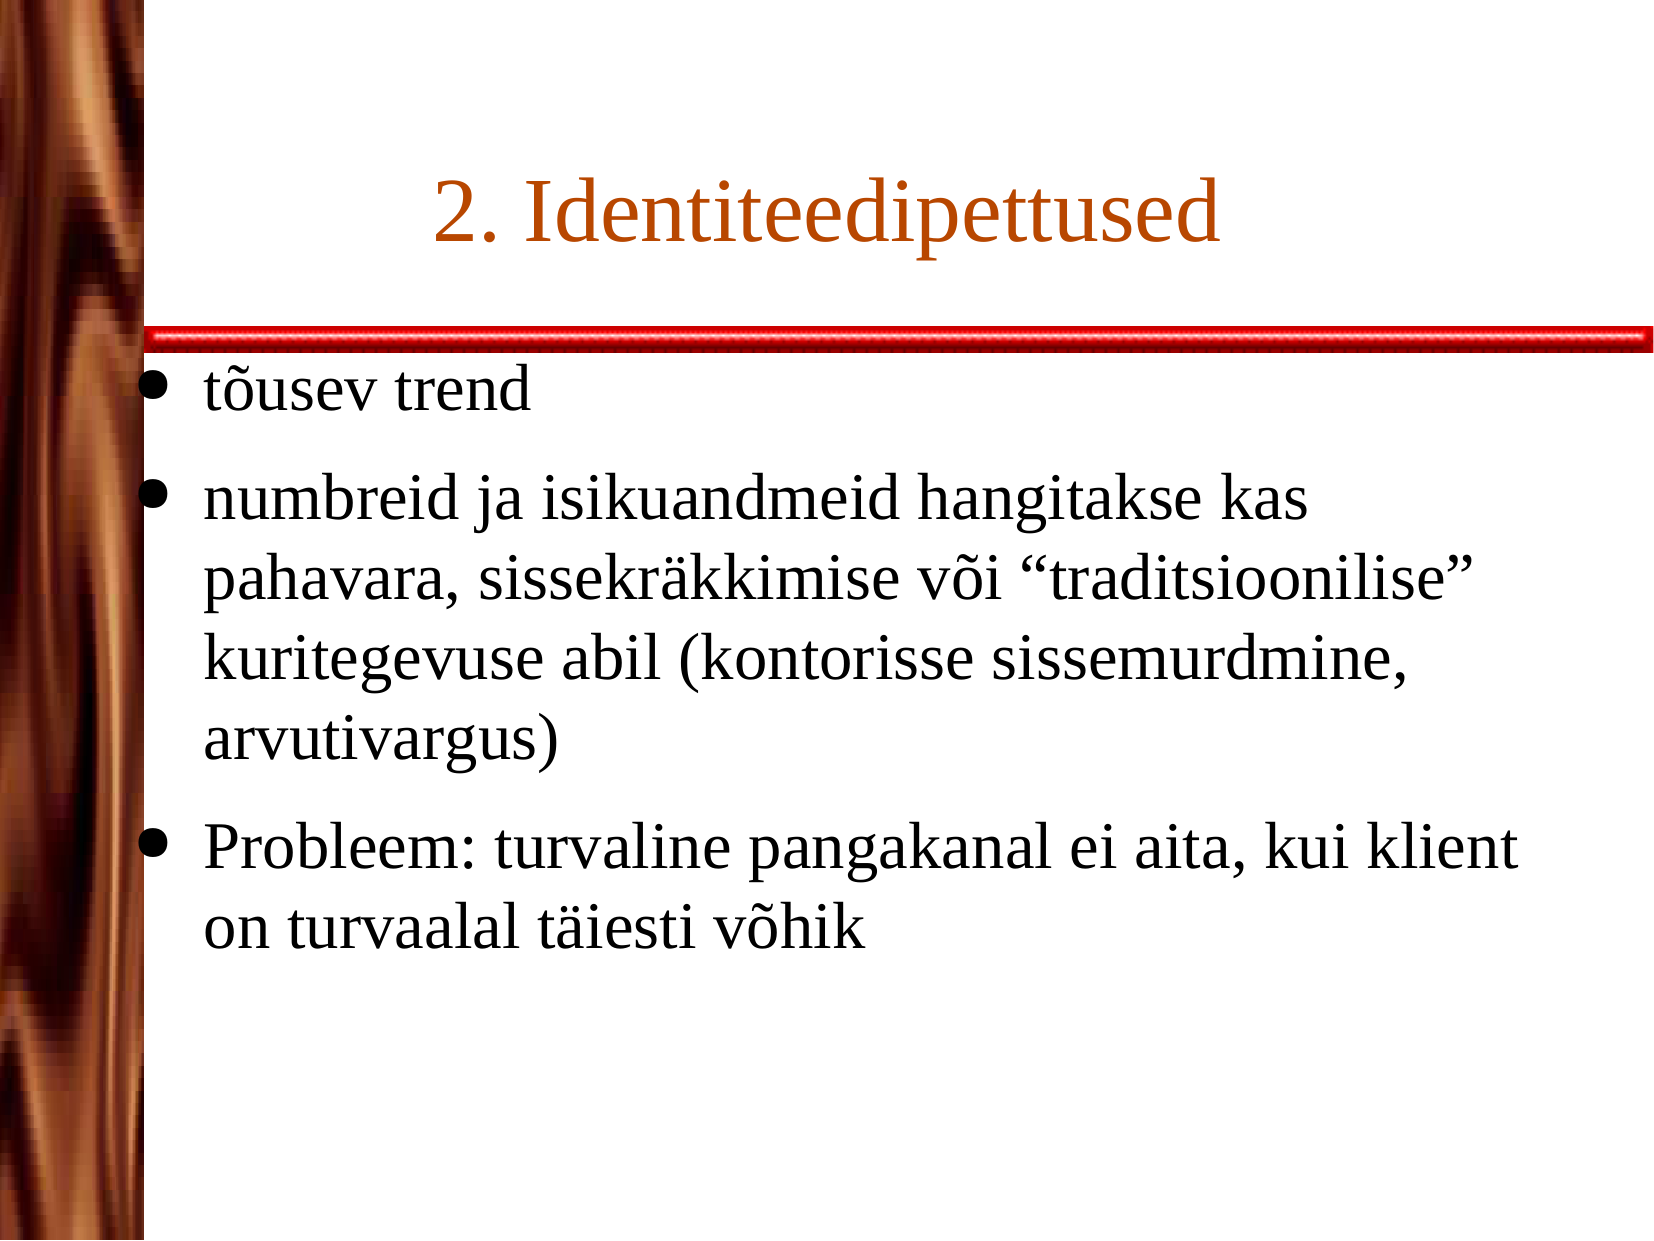

# 2. Identiteedipettused
tõusev trend
numbreid ja isikuandmeid hangitakse kas pahavara, sissekräkkimise või “traditsioonilise” kuritegevuse abil (kontorisse sissemurdmine, arvutivargus)
Probleem: turvaline pangakanal ei aita, kui klient on turvaalal täiesti võhik